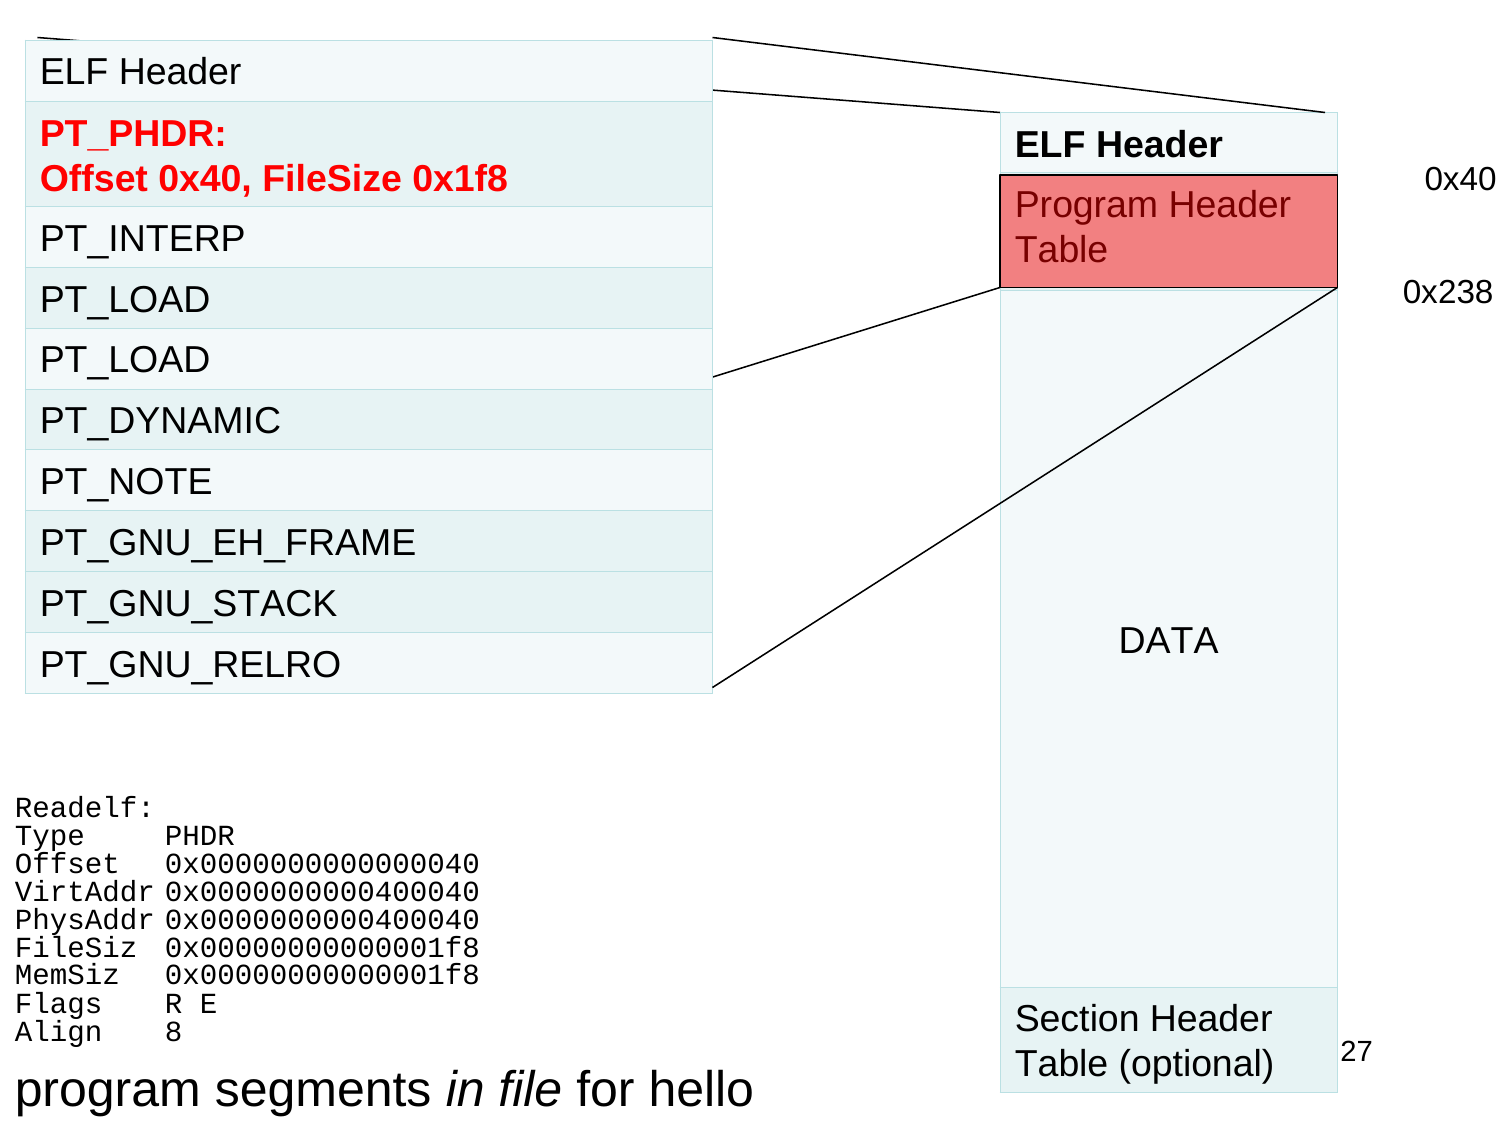

| ELF Header |
| --- |
| PT\_PHDR: Offset 0x40, FileSize 0x1f8 |
| PT\_INTERP |
| PT\_LOAD |
| PT\_LOAD |
| PT\_DYNAMIC |
| PT\_NOTE |
| PT\_GNU\_EH\_FRAME |
| PT\_GNU\_STACK |
| PT\_GNU\_RELRO |
| ELF Header |
| --- |
| Program Header Table |
| DATA |
| Section Header Table (optional) |
0x40
0x238
Readelf:
Type	PHDR
Offset	0x0000000000000040
VirtAddr	0x0000000000400040
PhysAddr	0x0000000000400040
FileSiz	0x00000000000001f8
MemSiz	0x00000000000001f8
Flags	R E
Align	8
program segments in file for hello